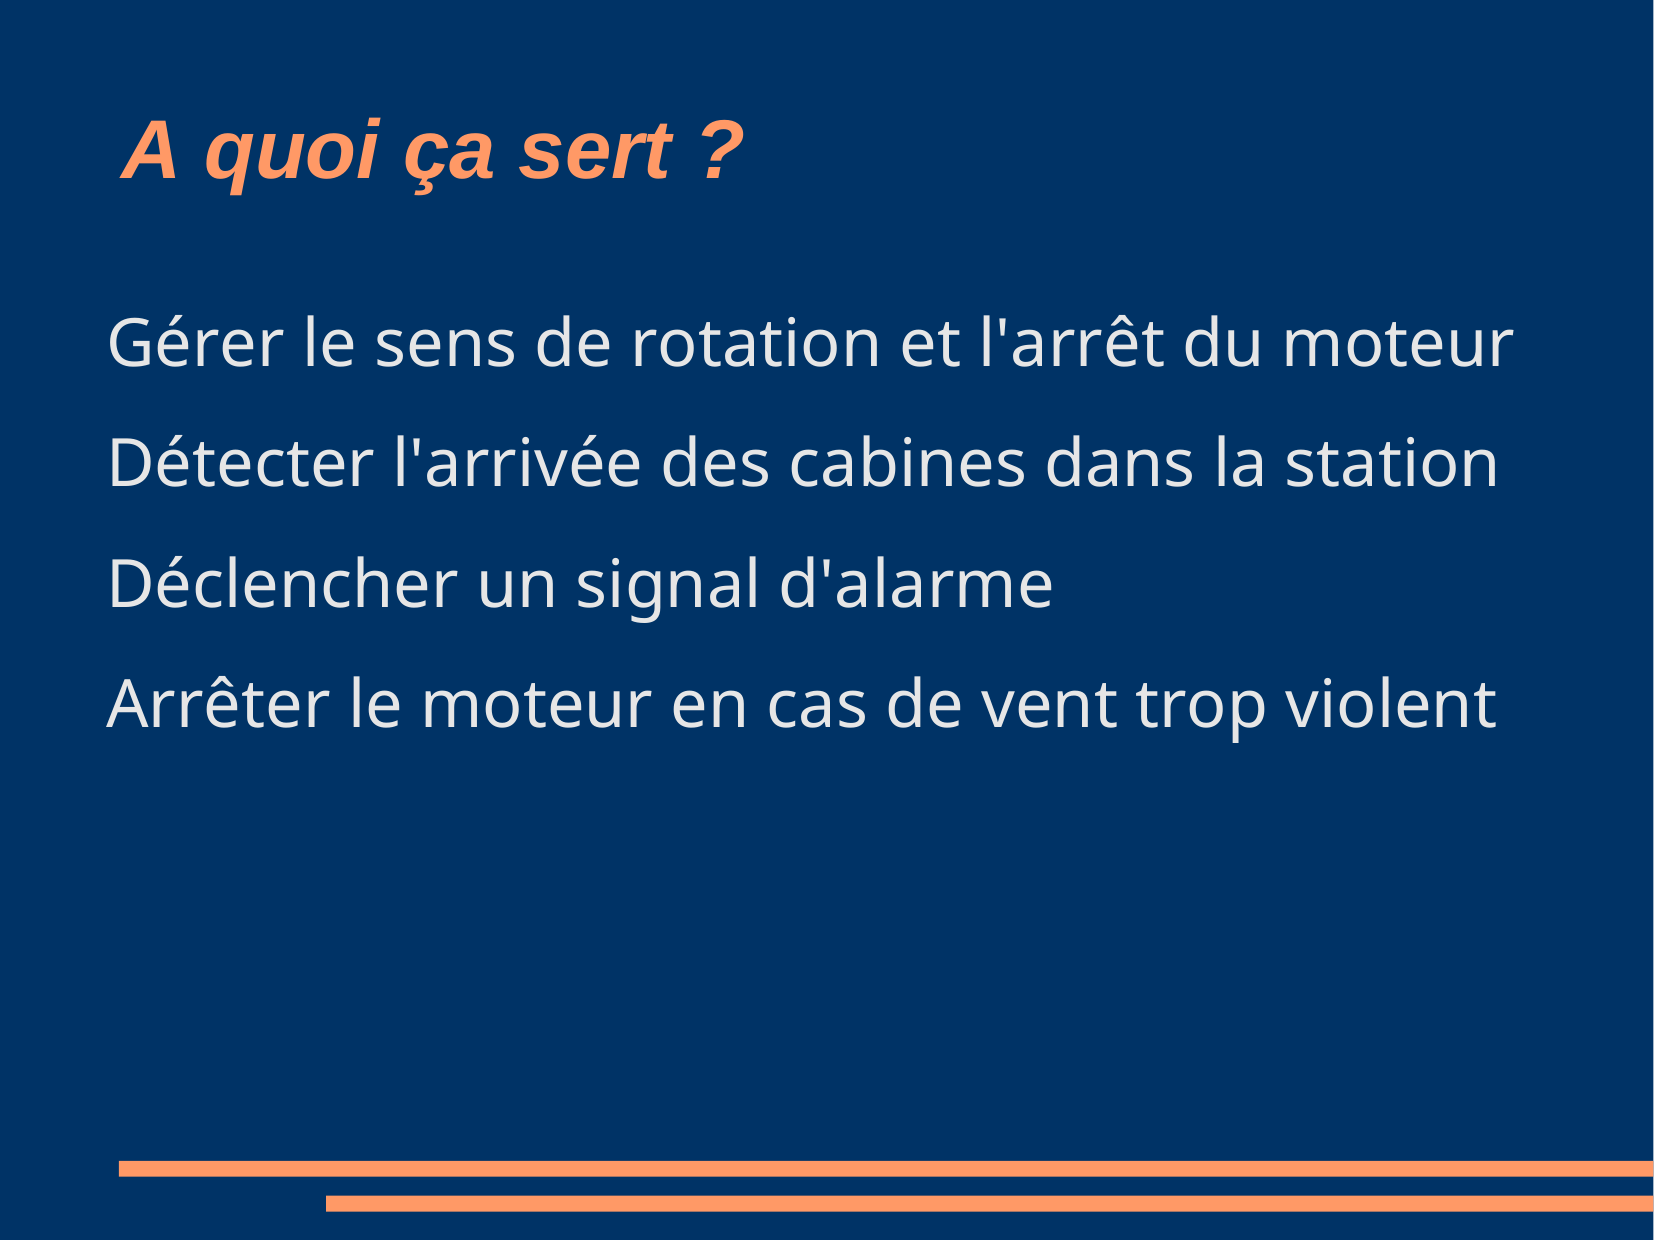

# A quoi ça sert ?
Gérer le sens de rotation et l'arrêt du moteur
Détecter l'arrivée des cabines dans la station
Déclencher un signal d'alarme
Arrêter le moteur en cas de vent trop violent